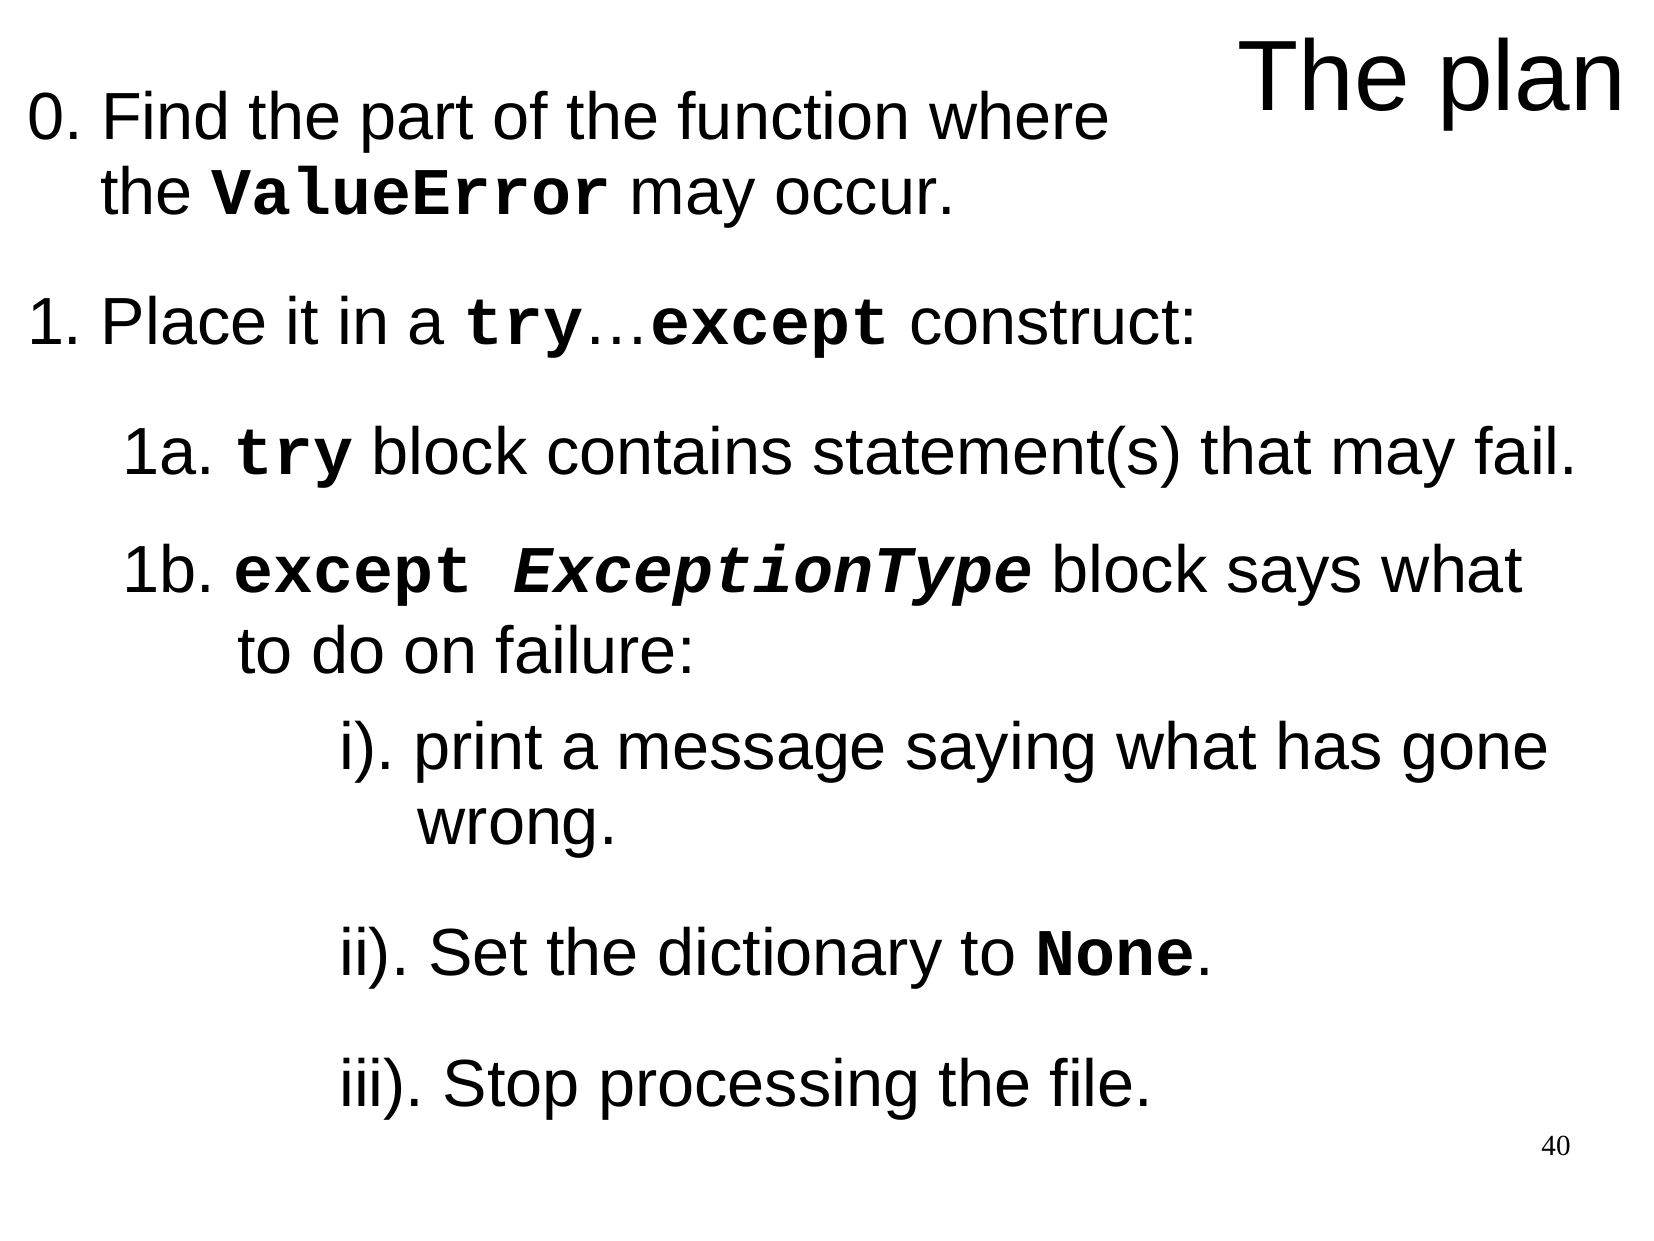

The plan
0. Find the part of the function where the ValueError may occur.
1. Place it in a try…except construct:
1a. try block contains statement(s) that may fail.
1b. except ExceptionType block says what to do on failure:
i). print a message saying what has gone wrong.
ii). Set the dictionary to None.
iii). Stop processing the file.
40